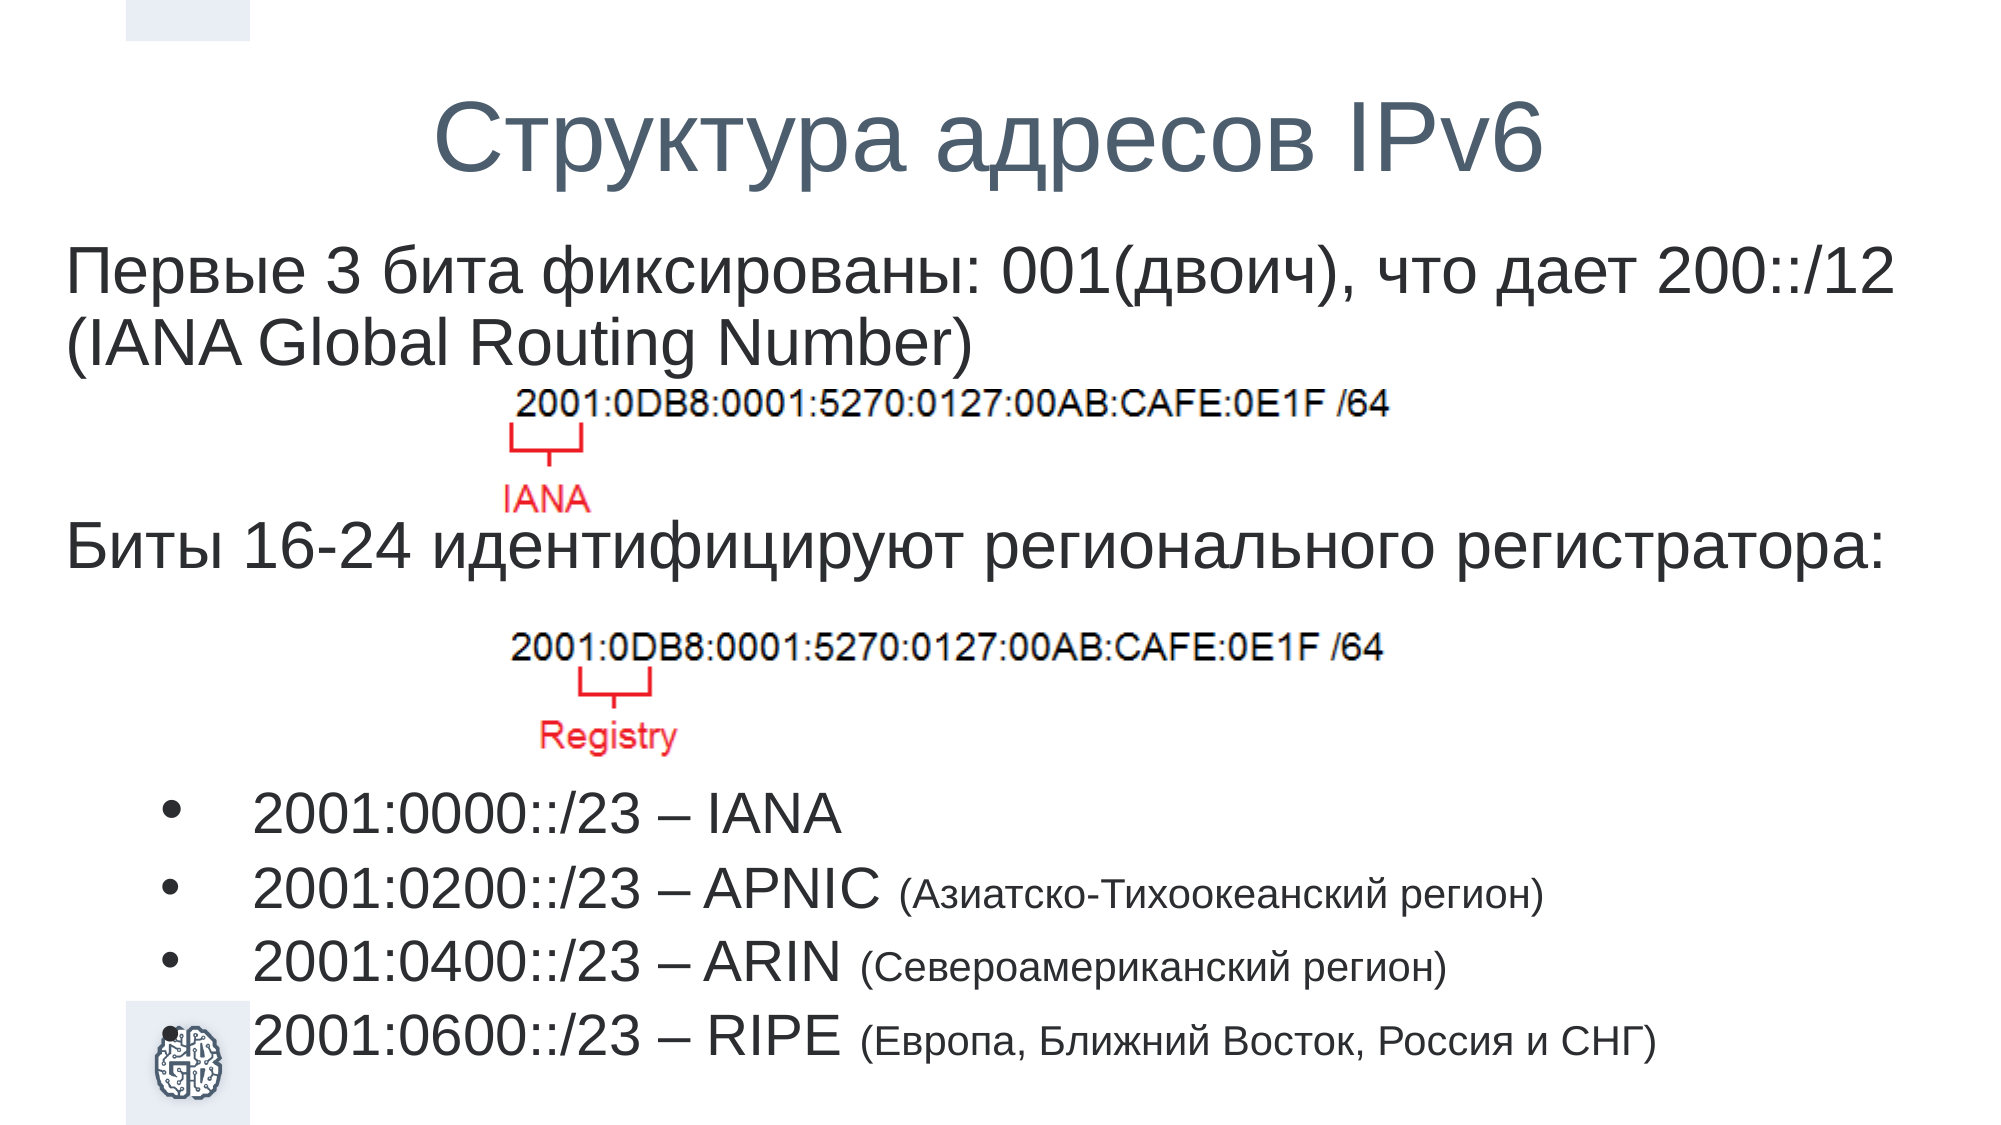

# Структура адресов IPv6
Первые 3 бита фиксированы: 001(двоич), что дает 200::/12 (IANA Global Routing Number)
Биты 16-24 идентифицируют регионального регистратора:
	2001:0000::/23 – IANA
	2001:0200::/23 – APNIC (Азиатско-Тихоокеанский регион)
	2001:0400::/23 – ARIN (Североамериканский регион)
	2001:0600::/23 – RIPE (Европа, Ближний Восток, Россия и СНГ)